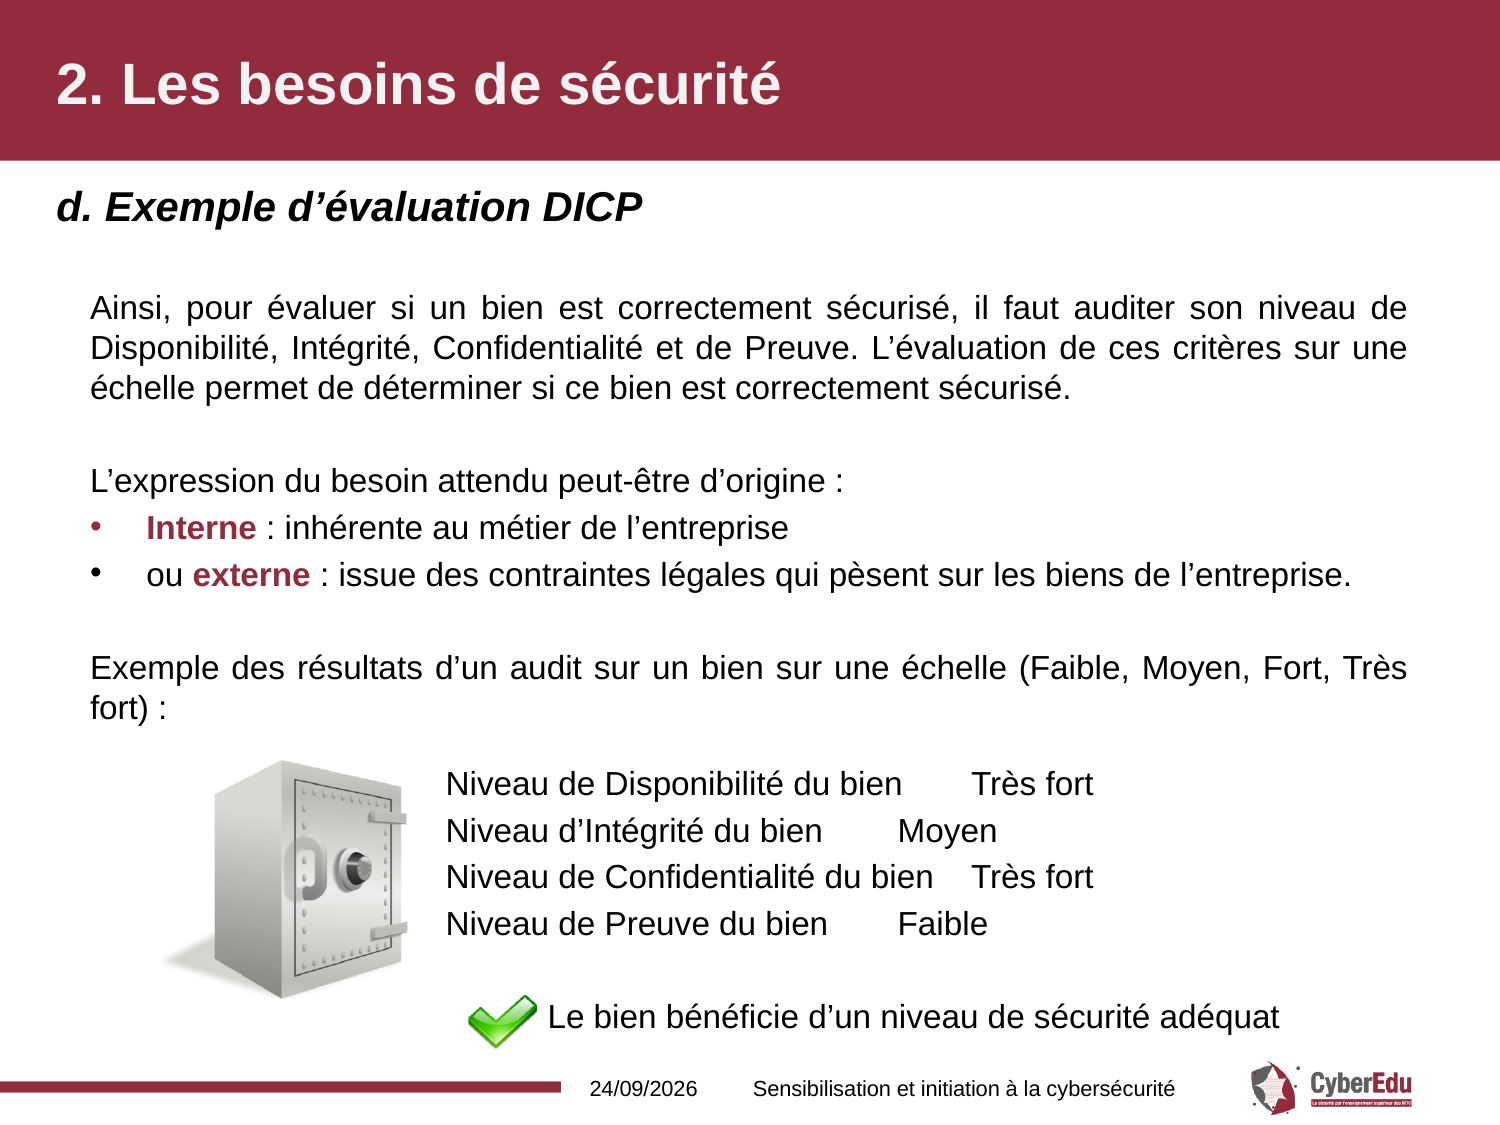

# 2. Les besoins de sécurité
d. Exemple d’évaluation DICP
Ainsi, pour évaluer si un bien est correctement sécurisé, il faut auditer son niveau de Disponibilité, Intégrité, Confidentialité et de Preuve. L’évaluation de ces critères sur une échelle permet de déterminer si ce bien est correctement sécurisé.
L’expression du besoin attendu peut-être d’origine :
Interne : inhérente au métier de l’entreprise
ou externe : issue des contraintes légales qui pèsent sur les biens de l’entreprise.
Exemple des résultats d’un audit sur un bien sur une échelle (Faible, Moyen, Fort, Très fort) :
Niveau de Disponibilité du bien	 Très fort
Niveau d’Intégrité du bien	 Moyen
Niveau de Confidentialité du bien	 Très fort
Niveau de Preuve du bien	 Faible
 Le bien bénéficie d’un niveau de sécurité adéquat
Sensibilisation et initiation à la cybersécurité